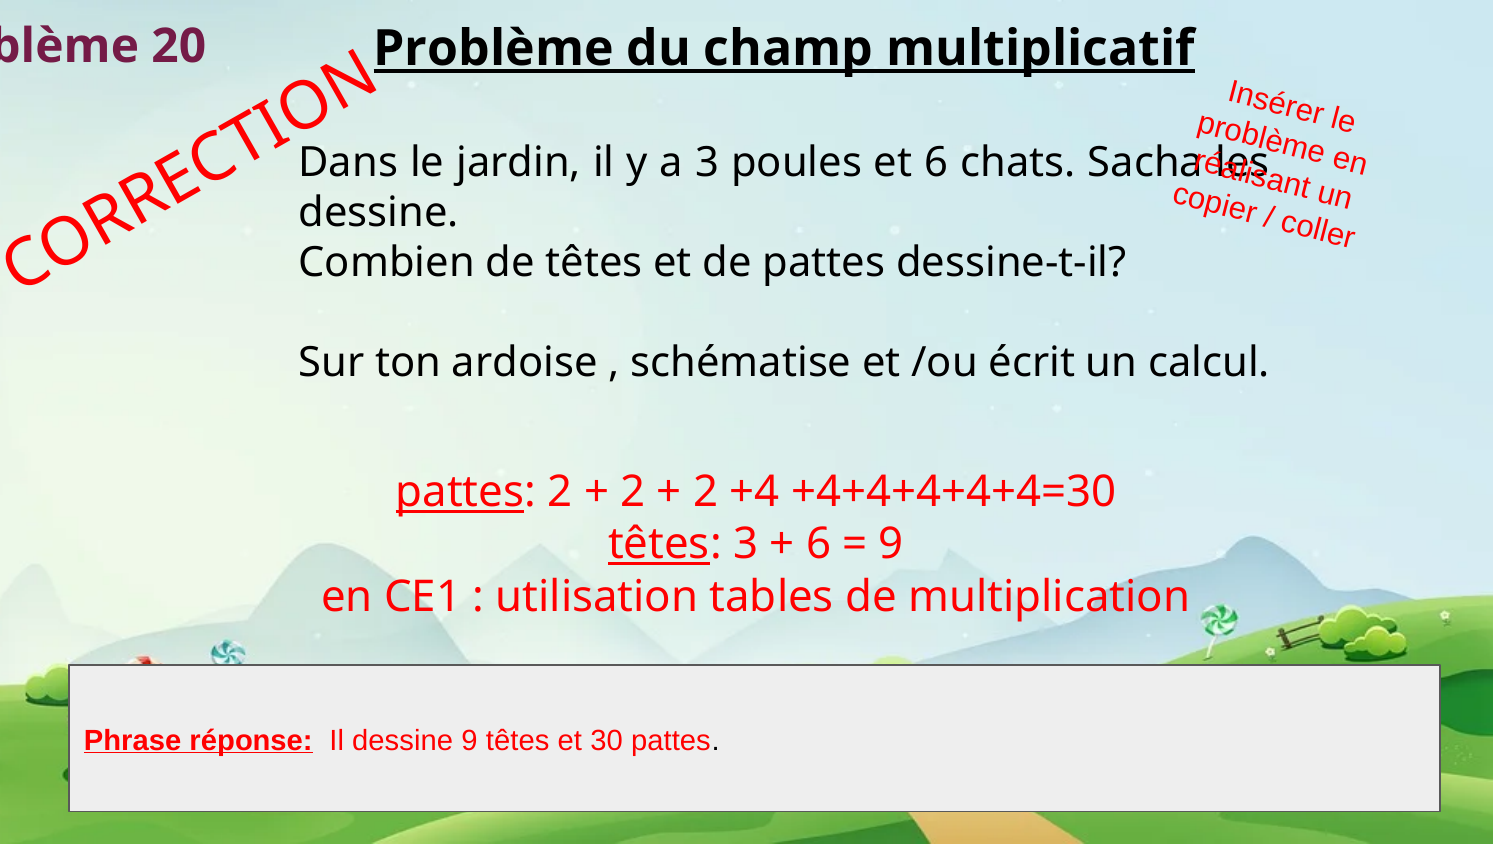

Problème 20
Problème du champ multiplicatif
Dans le jardin, il y a 3 poules et 6 chats. Sacha les dessine.
Combien de têtes et de pattes dessine-t-il?
Sur ton ardoise , schématise et /ou écrit un calcul.
Insérer le problème en réalisant un copier / coller
CORRECTION
pattes: 2 + 2 + 2 +4 +4+4+4+4+4=30
têtes: 3 + 6 = 9
en CE1 : utilisation tables de multiplication
Phrase réponse: Il dessine 9 têtes et 30 pattes.